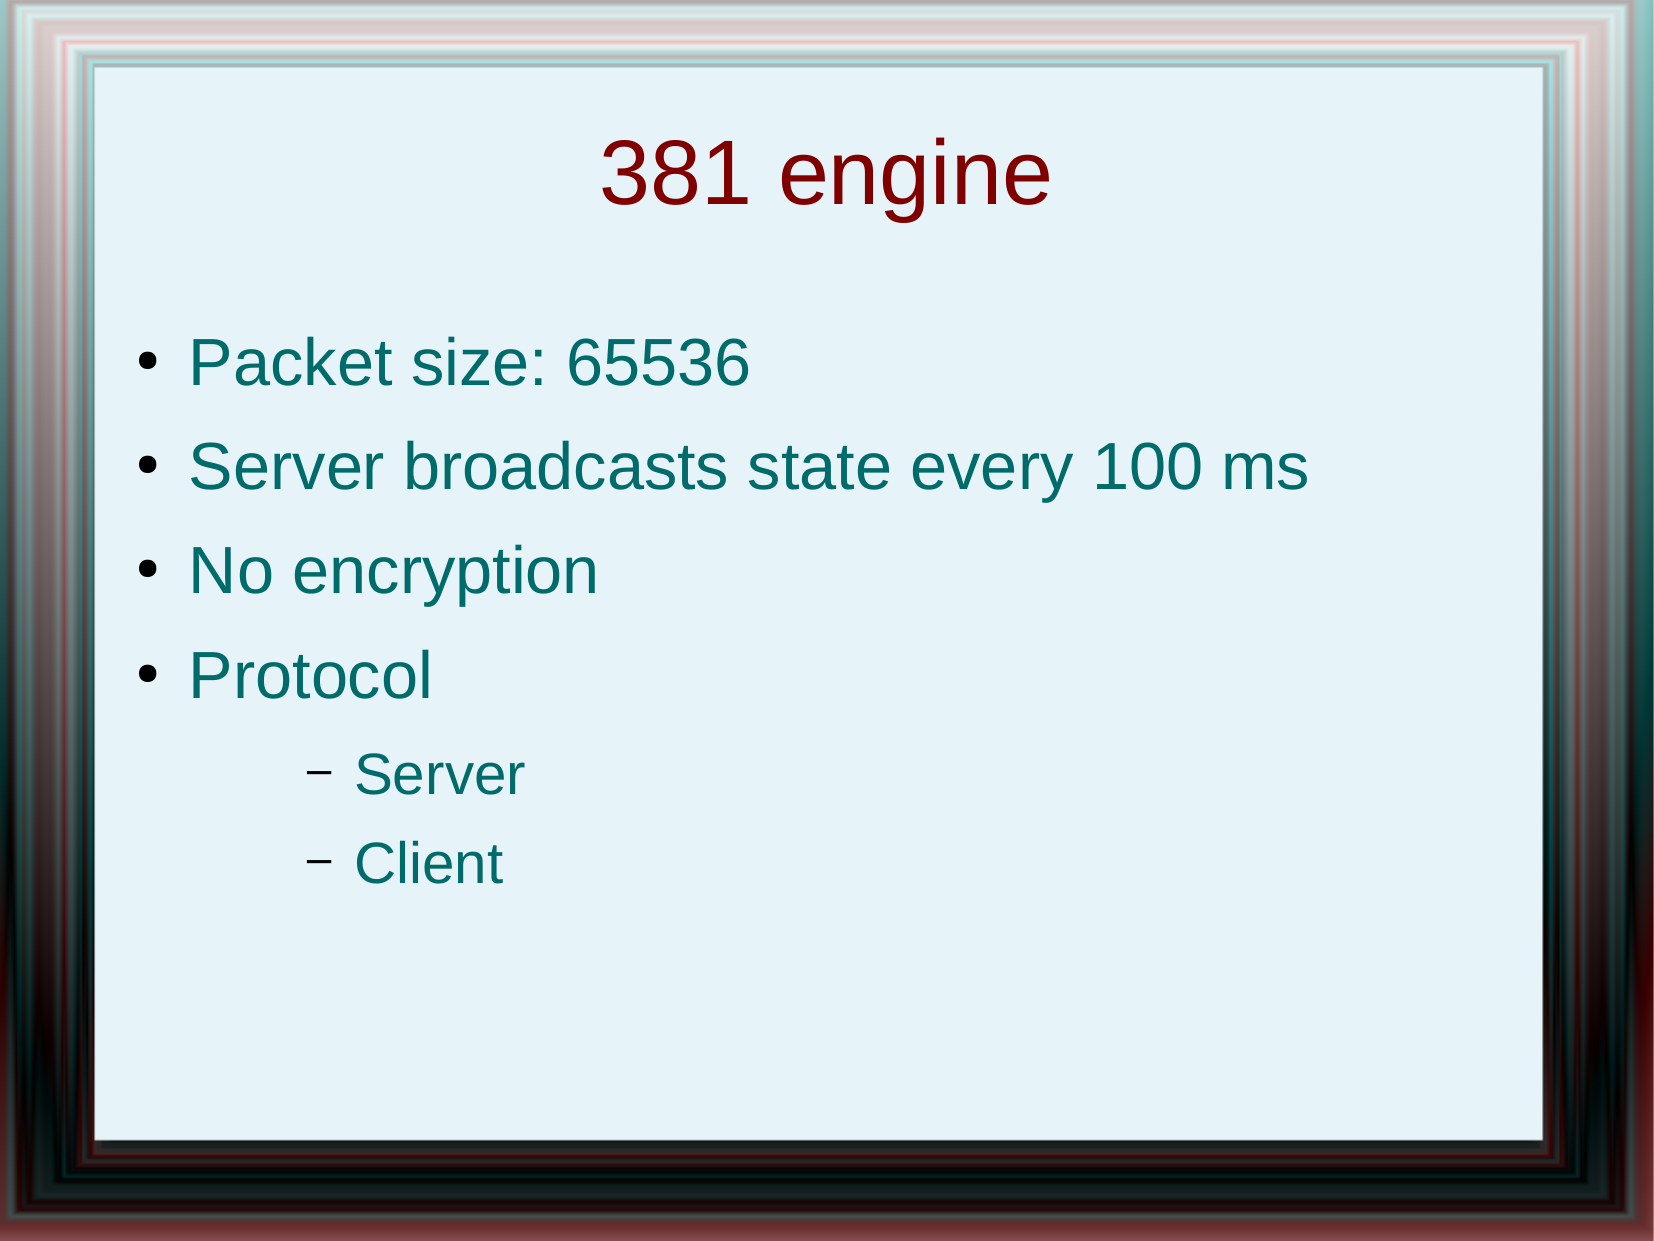

# 381 engine
Packet size: 65536
Server broadcasts state every 100 ms
No encryption
Protocol
Server
Client